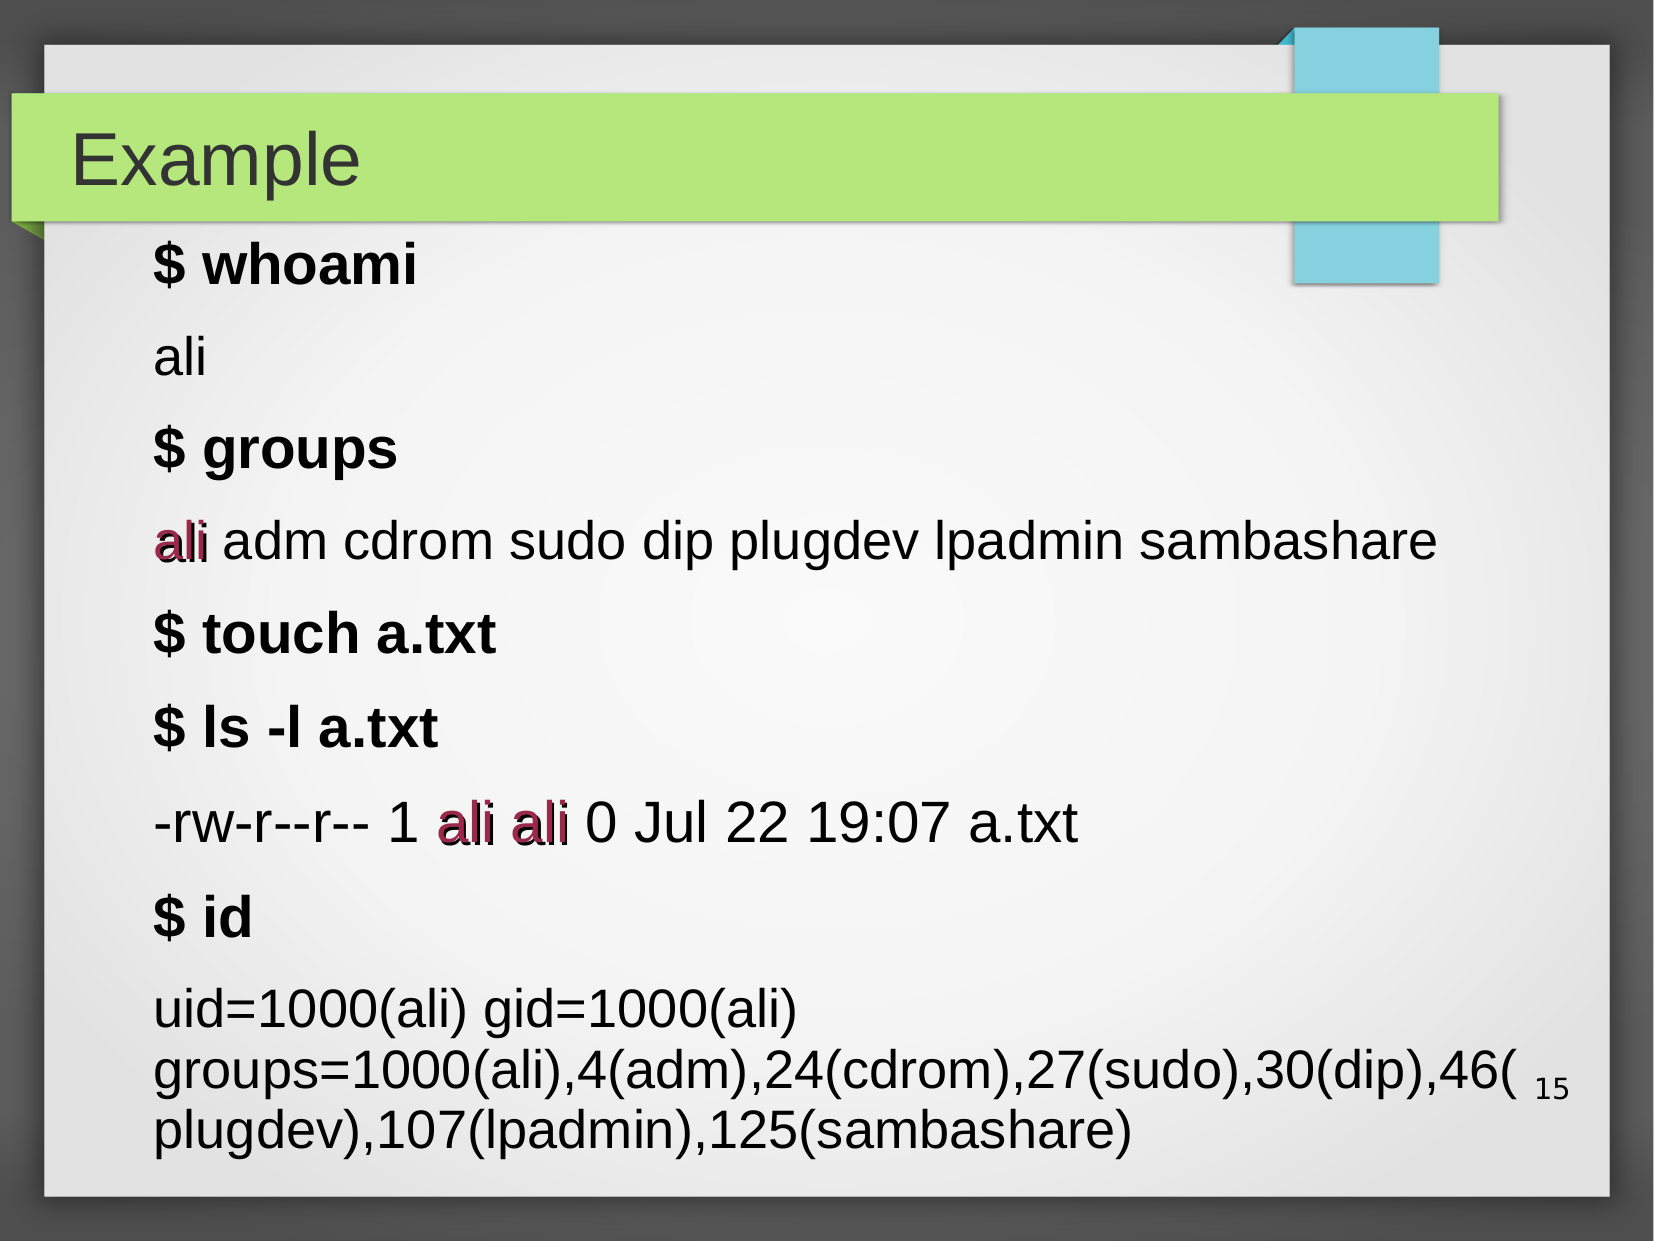

# Example
$ whoami
ali
$ groups
ali adm cdrom sudo dip plugdev lpadmin sambashare
$ touch a.txt
$ ls -l a.txt
-rw-r--r-- 1 ali ali 0 Jul 22 19:07 a.txt
$ id
uid=1000(ali) gid=1000(ali) groups=1000(ali),4(adm),24(cdrom),27(sudo),30(dip),46(plugdev),107(lpadmin),125(sambashare)
15